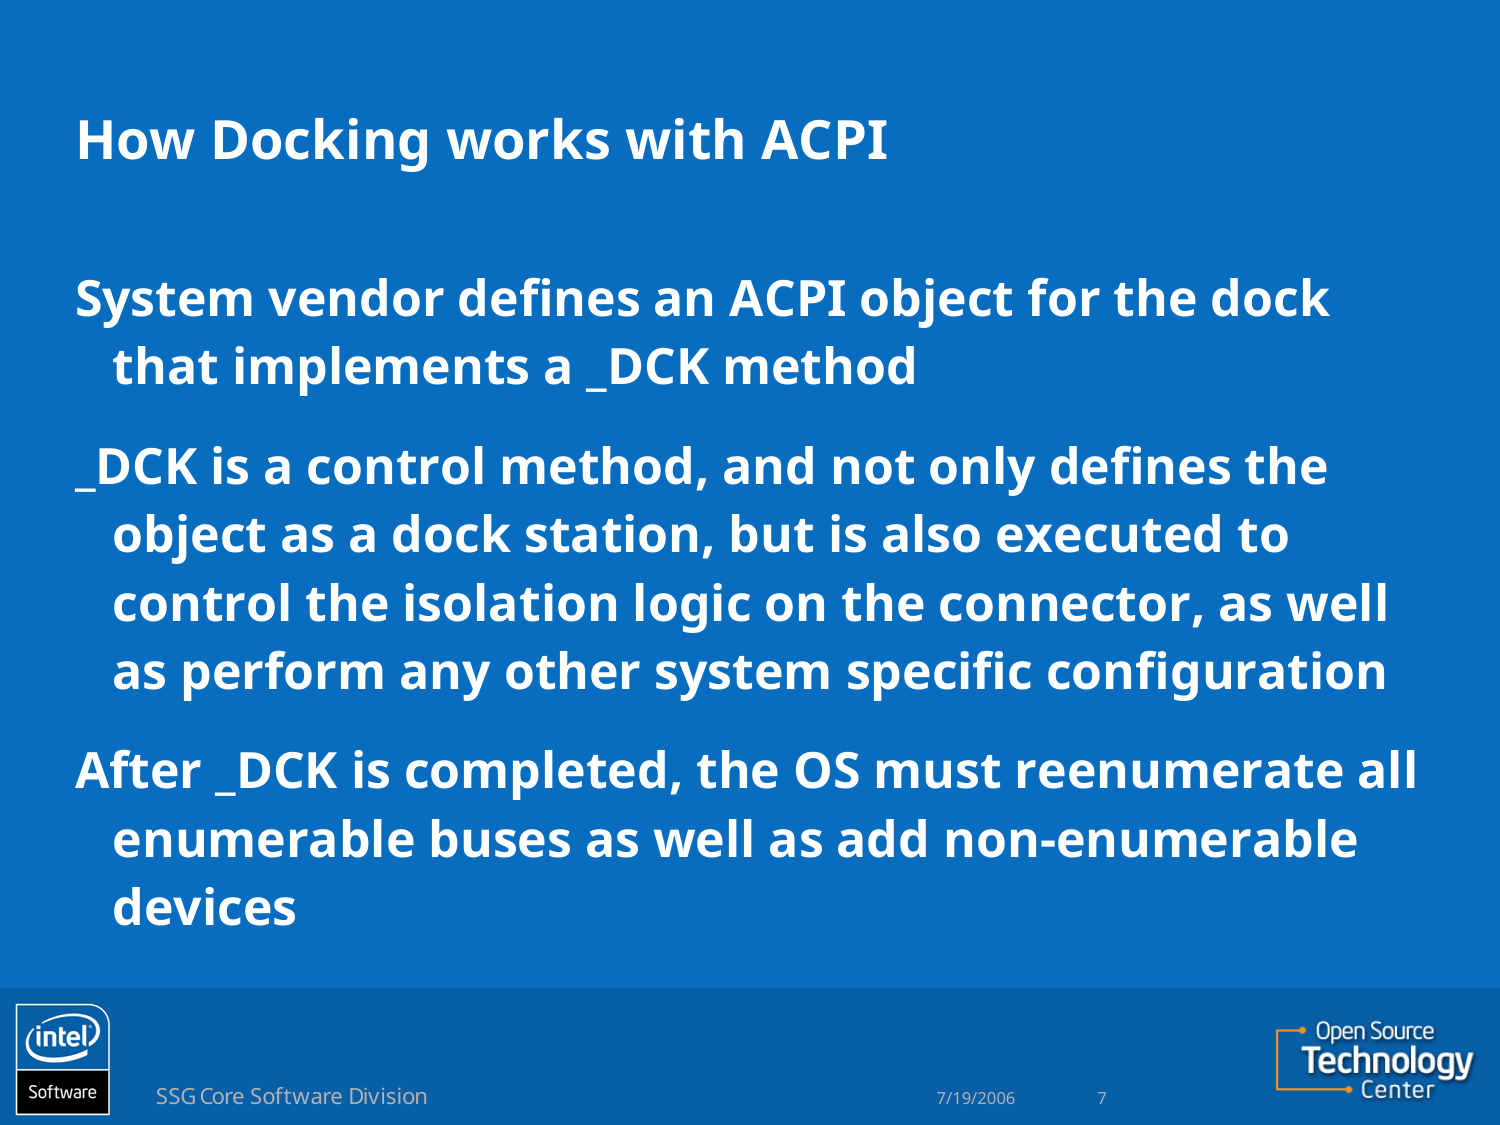

# How Docking works with ACPI
System vendor defines an ACPI object for the dock that implements a _DCK method
_DCK is a control method, and not only defines the object as a dock station, but is also executed to control the isolation logic on the connector, as well as perform any other system specific configuration
After _DCK is completed, the OS must reenumerate all enumerable buses as well as add non-enumerable devices